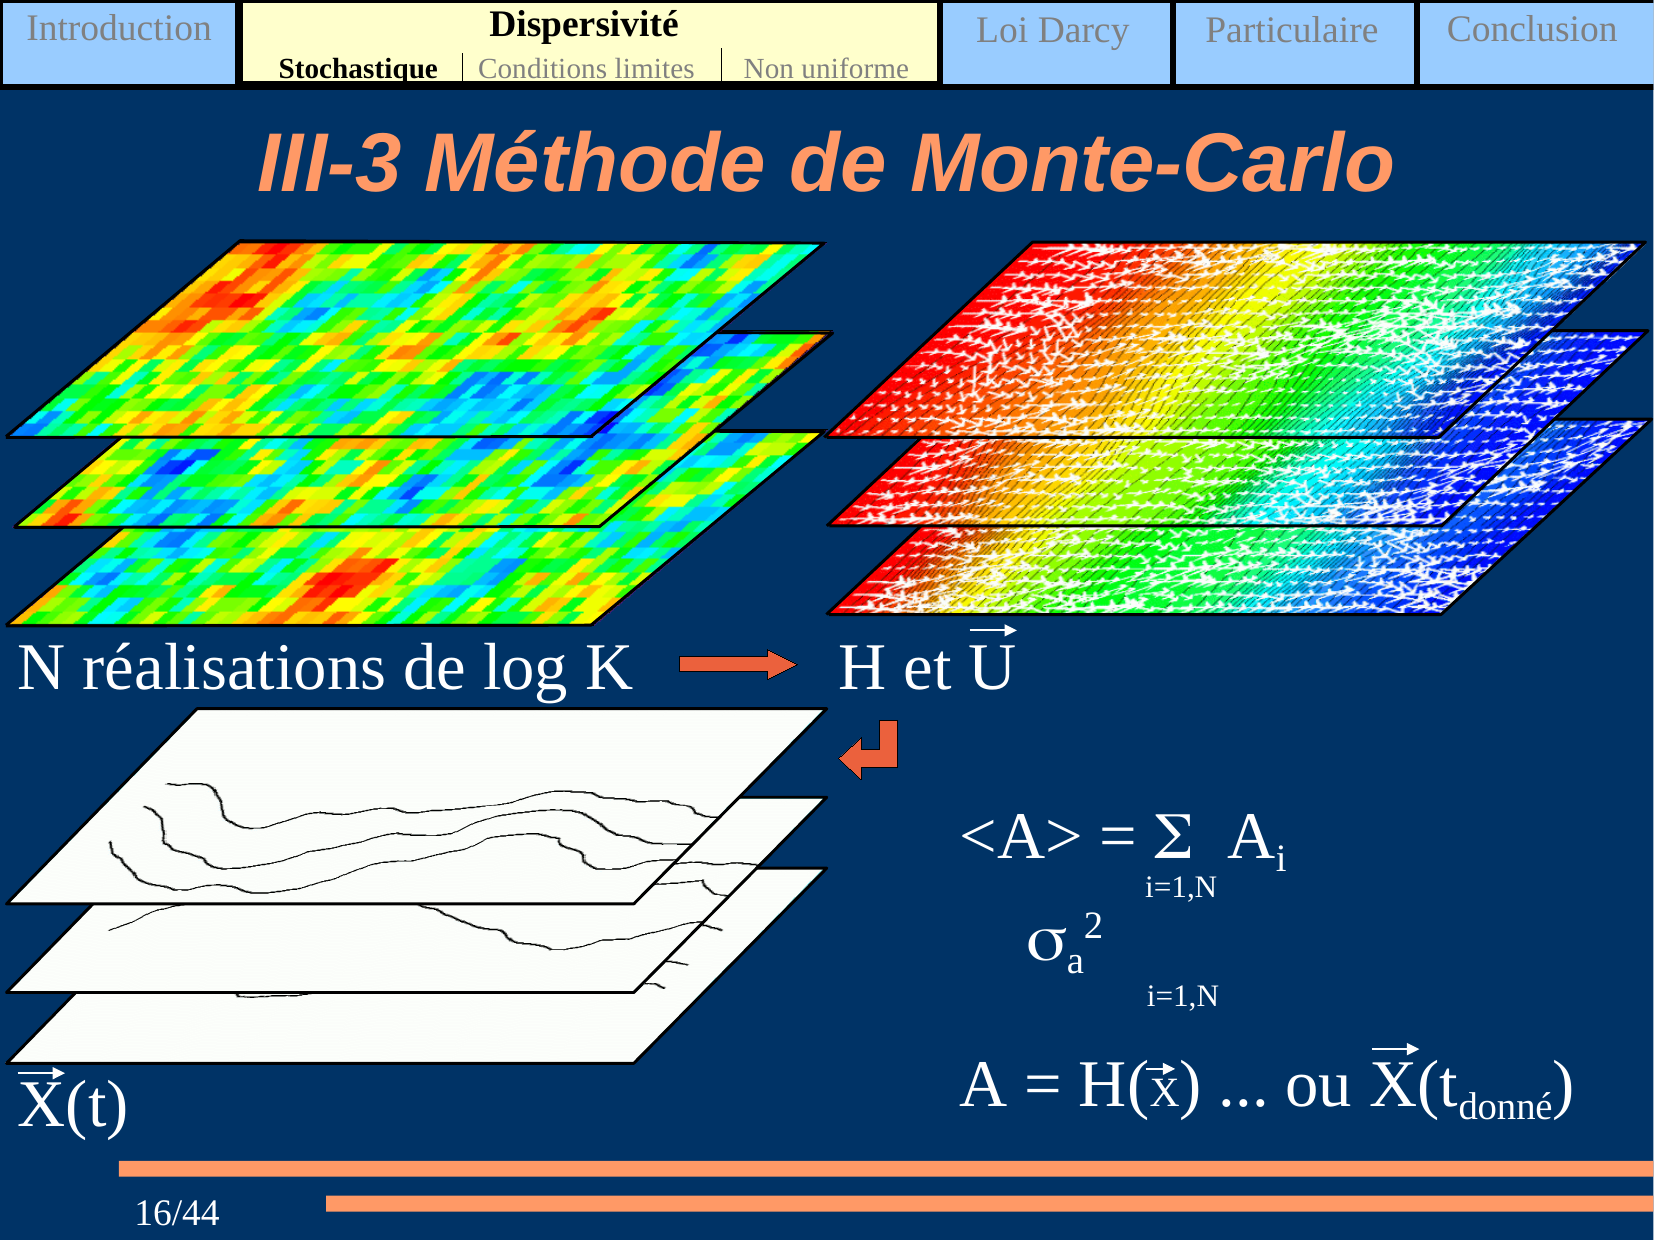

Dispersivité
Introduction
Conclusion
Loi Darcy
Particulaire
Stochastique
Conditions limites
Non uniforme
# III-3 Méthode de Monte-Carlo
N réalisations de log K
H et U
<A> = S Ai
i=1,N
 sa2 	= S (Ai – <A>)2
i=1,N
A = H(X) ... ou X(tdonné)
X(t)